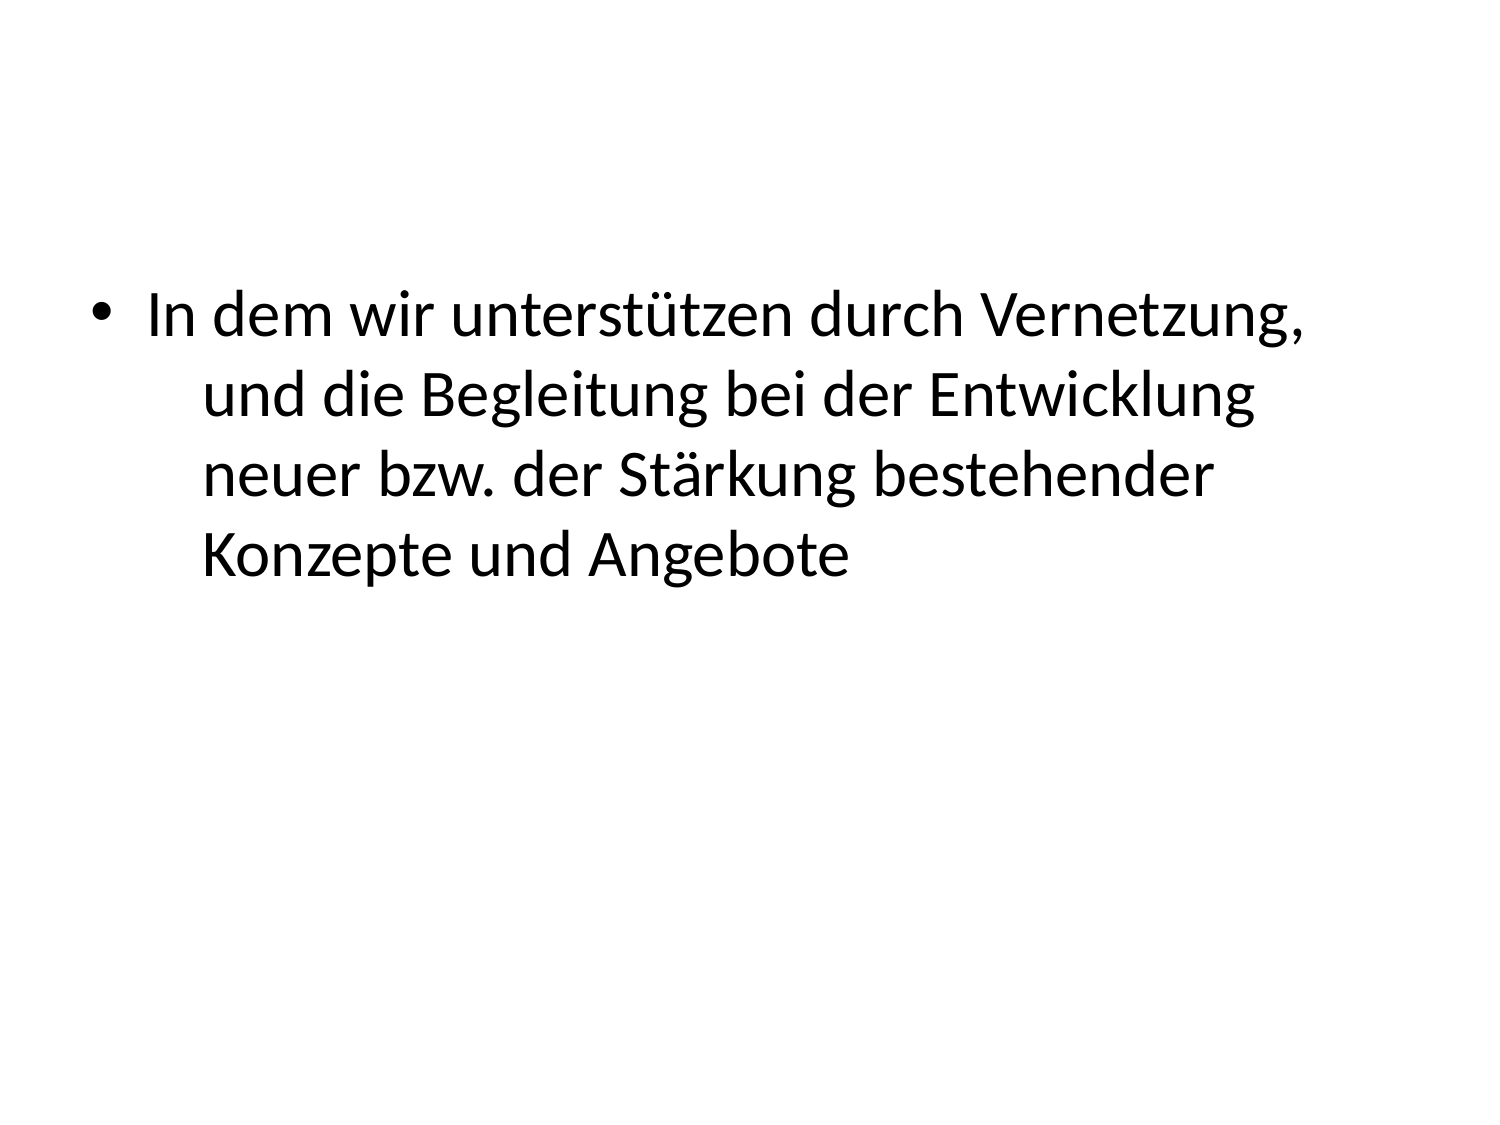

#
In dem wir unterstützen durch Vernetzung, und die Begleitung bei der Entwicklung neuer bzw. der Stärkung bestehender Konzepte und Angebote